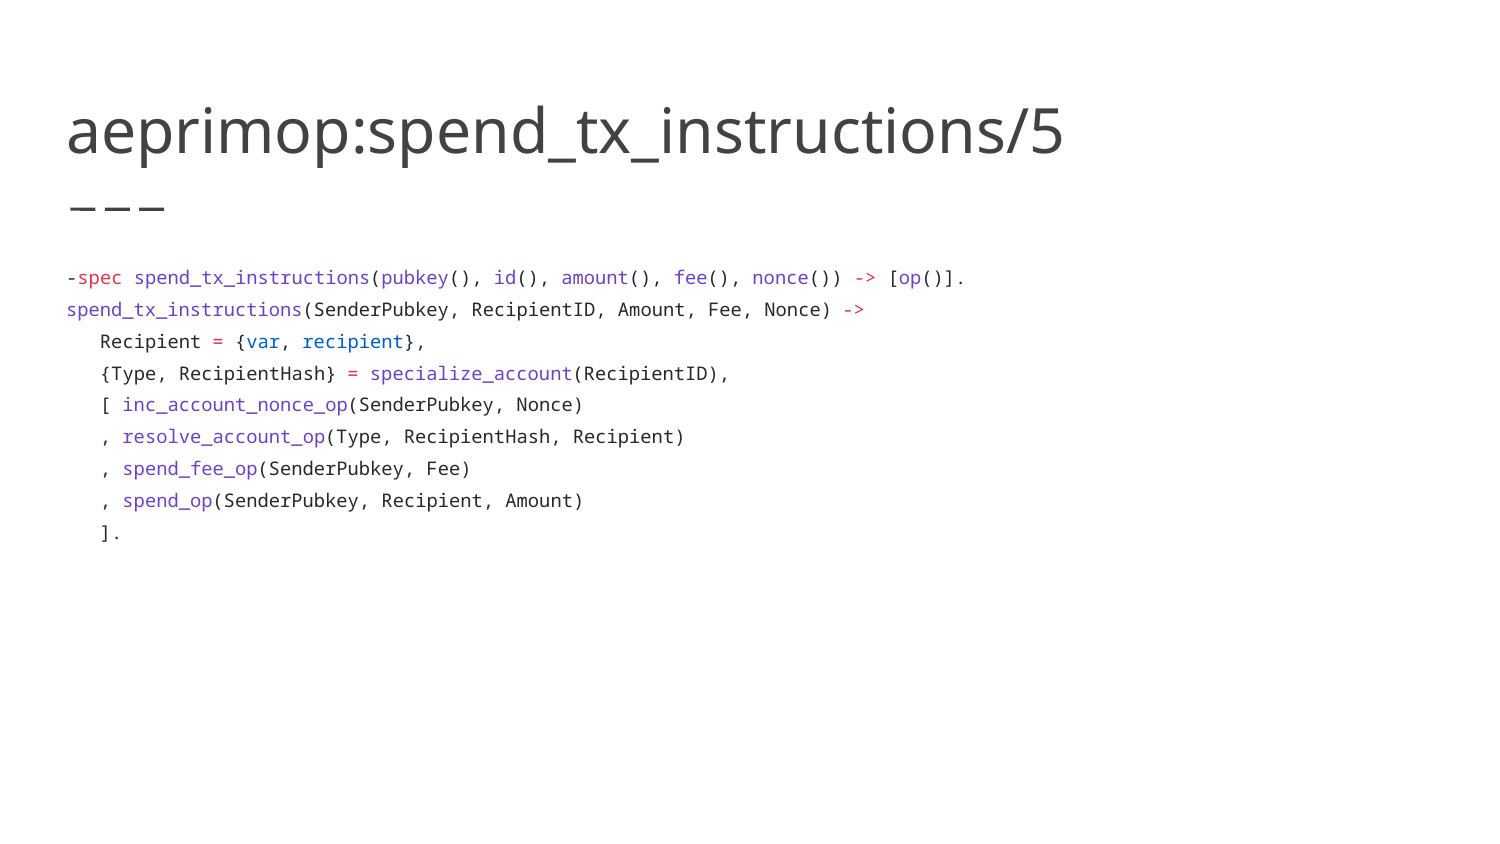

# aeprimop:spend_tx_instructions/5
-spec spend_tx_instructions(pubkey(), id(), amount(), fee(), nonce()) -> [op()].
spend_tx_instructions(SenderPubkey, RecipientID, Amount, Fee, Nonce) ->
 Recipient = {var, recipient},
 {Type, RecipientHash} = specialize_account(RecipientID),
 [ inc_account_nonce_op(SenderPubkey, Nonce)
 , resolve_account_op(Type, RecipientHash, Recipient)
 , spend_fee_op(SenderPubkey, Fee)
 , spend_op(SenderPubkey, Recipient, Amount)
 ].